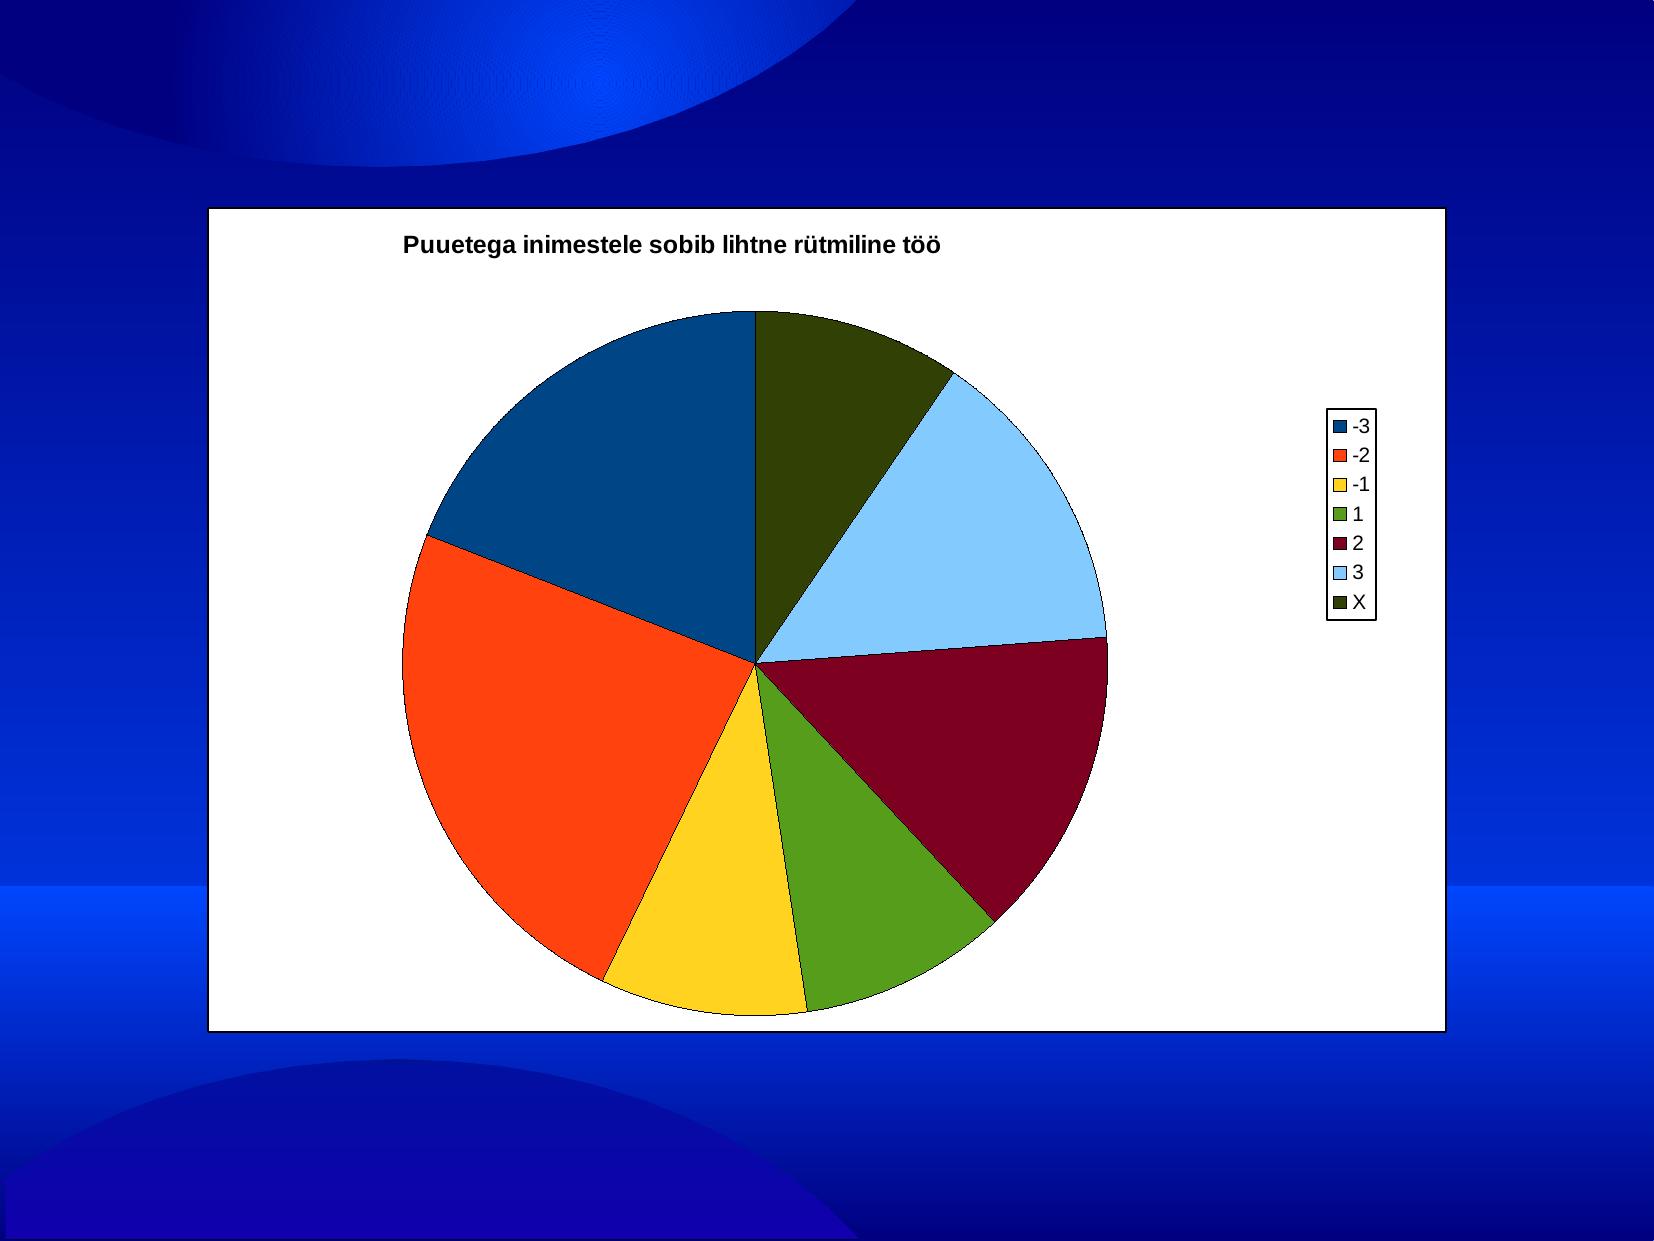

### Chart: Puuetega inimestele sobib lihtne rütmiline töö
| Category | Rida 61 |
|---|---|
| -3 | 4.0 |
| -2 | 5.0 |
| -1 | 2.0 |
| 1 | 2.0 |
| 2 | 3.0 |
| 3 | 3.0 |
| X | 2.0 |